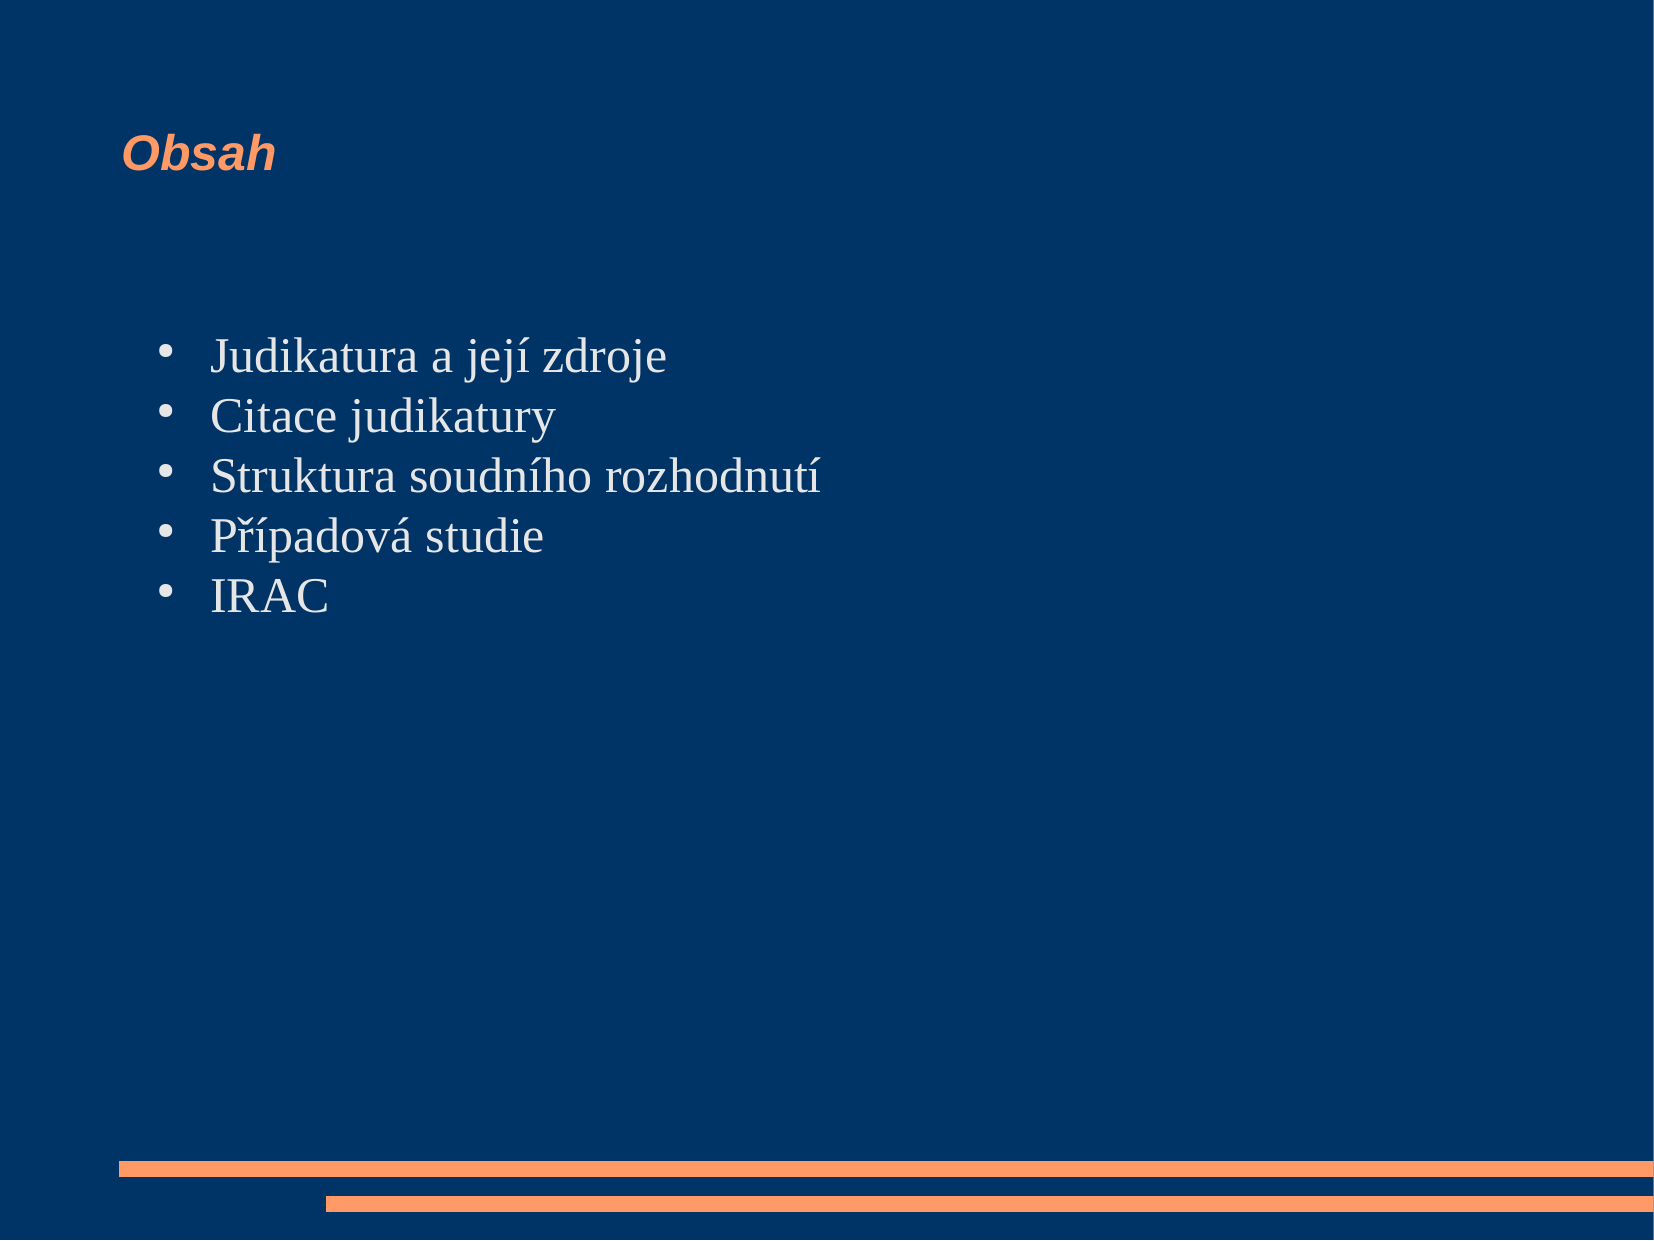

# Obsah
Judikatura a její zdroje
Citace judikatury
Struktura soudního rozhodnutí
Případová studie
IRAC